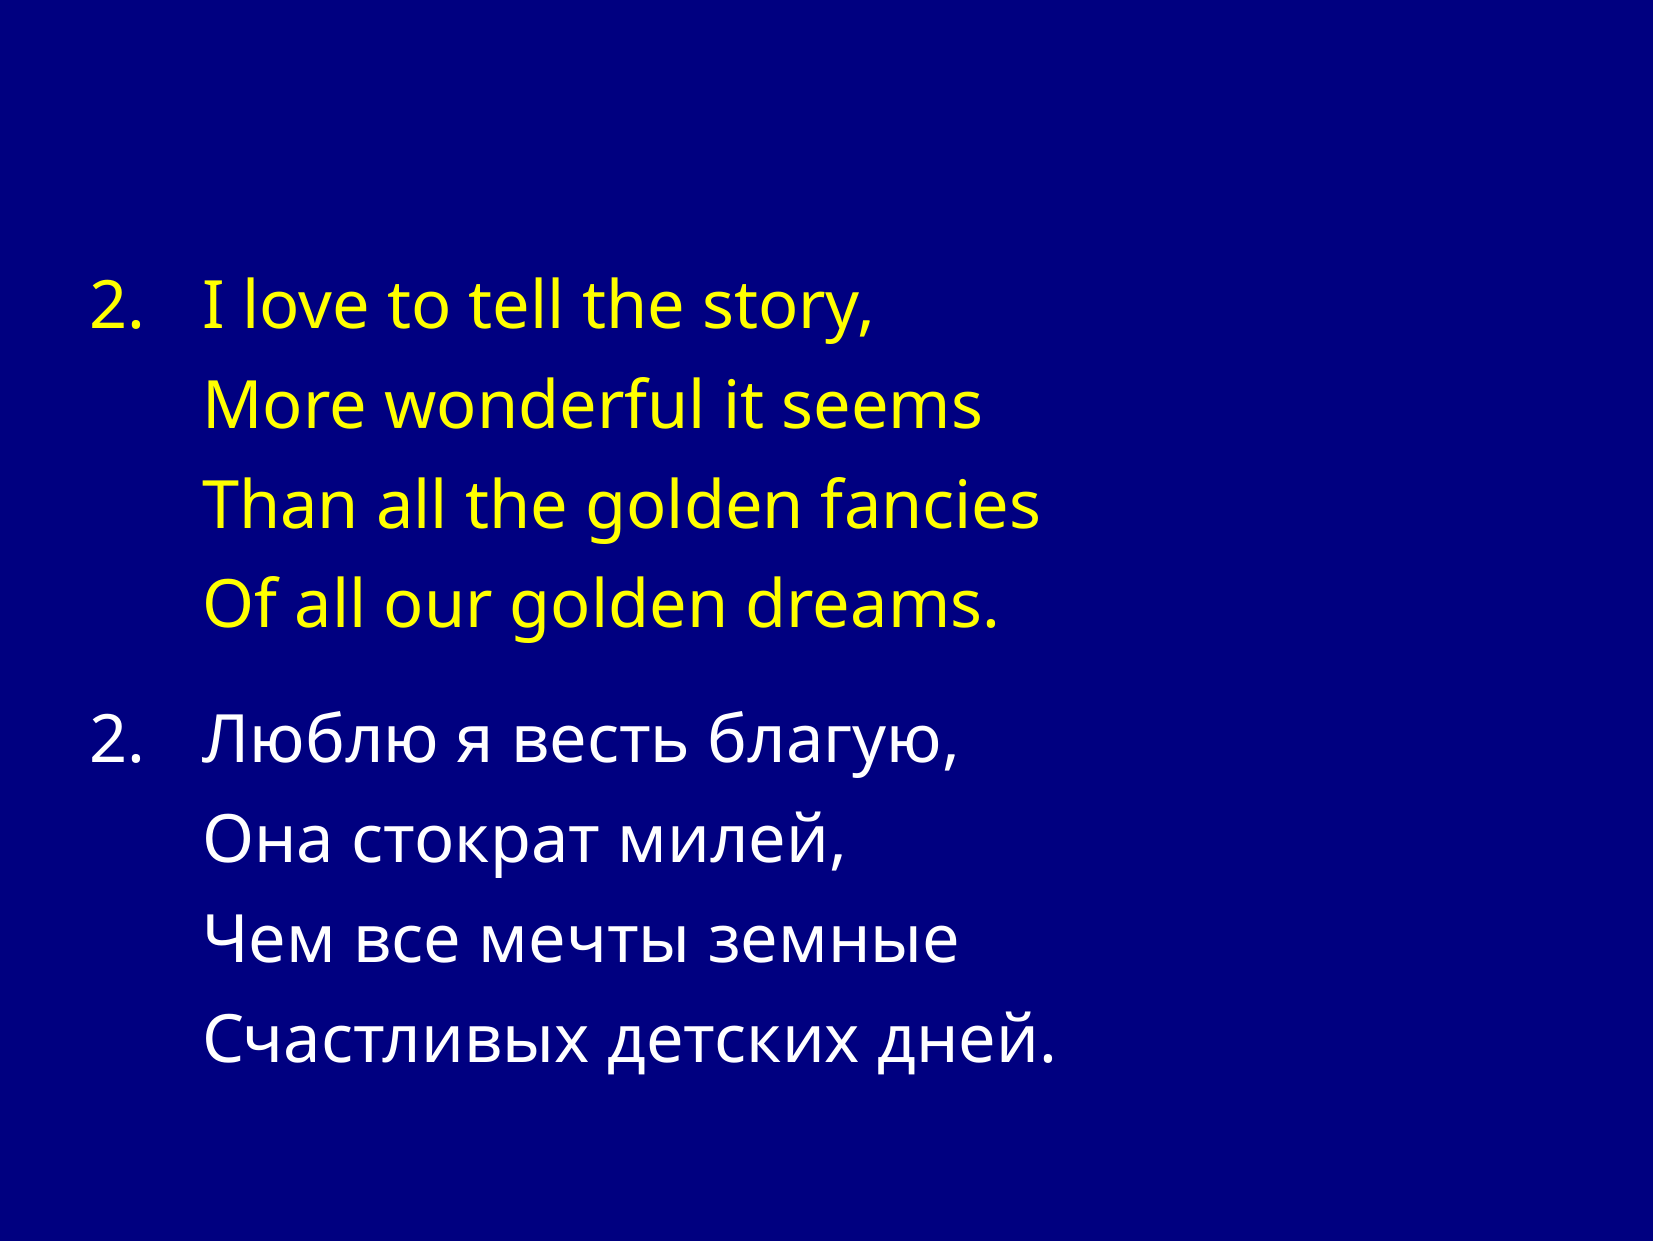

2.	I love to tell the story,
	More wonderful it seems
	Than all the golden fancies
	Of all our golden dreams.
2.	Люблю я весть благую,
	Она стократ милей,
	Чем все мечты земные
	Счастливых детских дней.